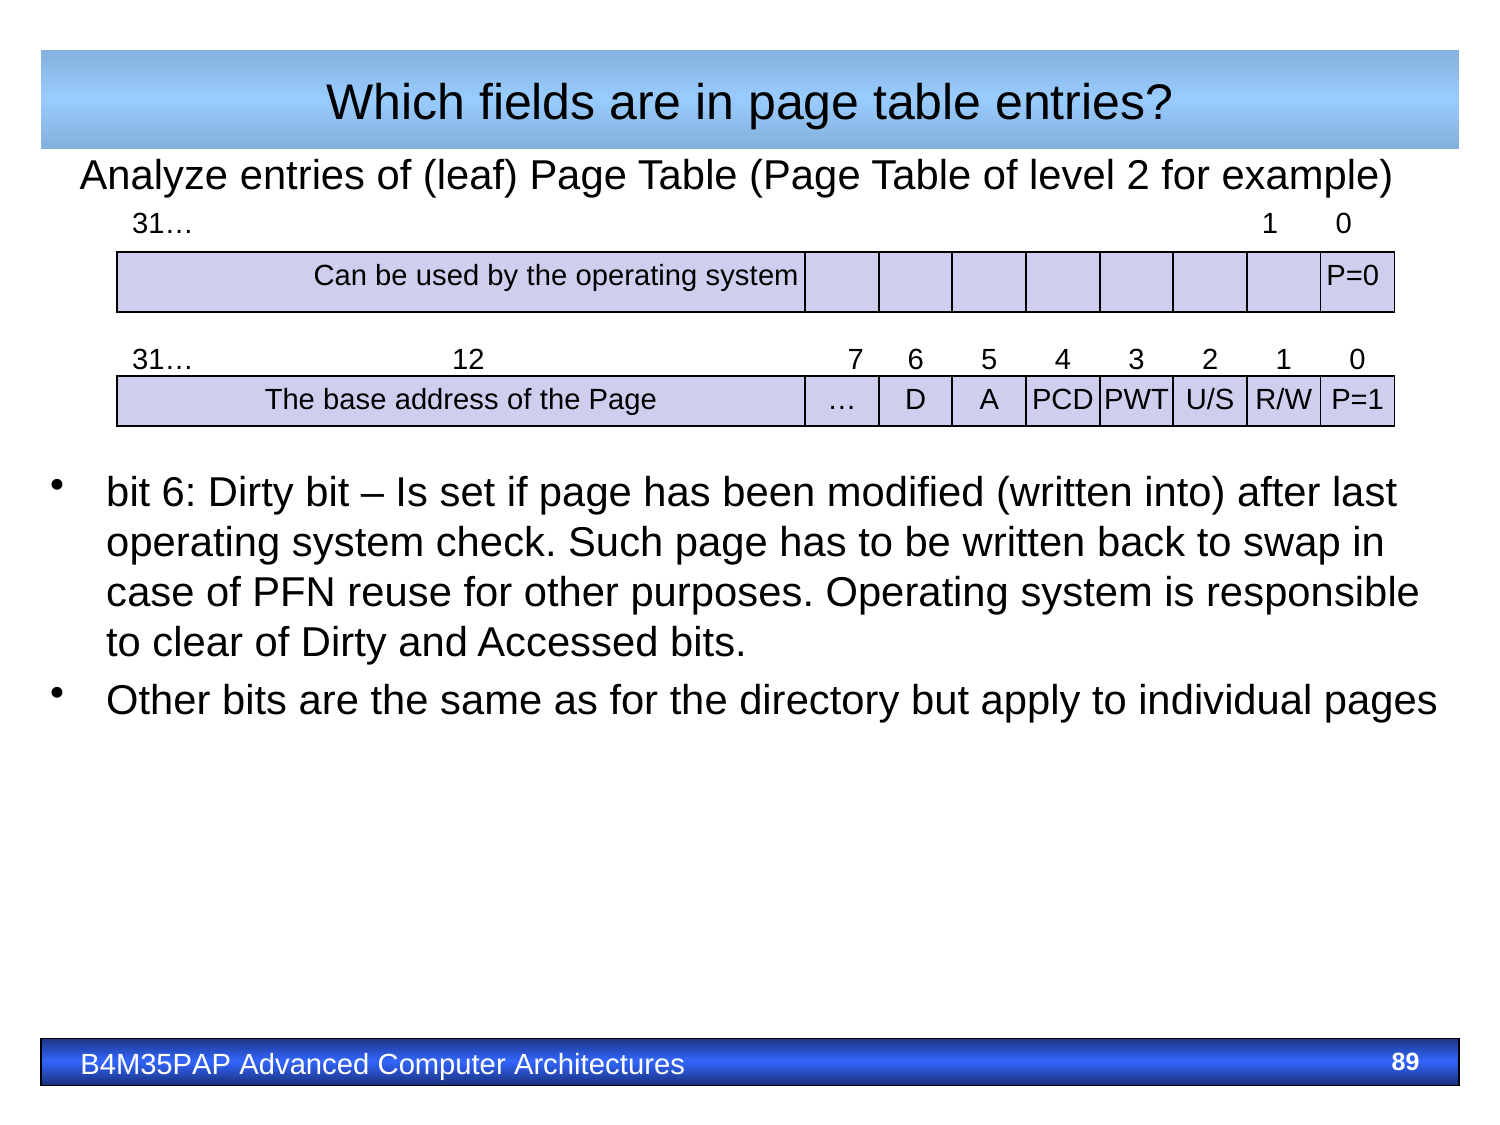

# Which fields are in page table entries?
Analyze entries of (leaf) Page Table (Page Table of level 2 for example)
| 31… | | | | | | | 1 | 0 |
| --- | --- | --- | --- | --- | --- | --- | --- | --- |
| Can be used by the operating system | | | | | | | | P=0 |
| 31… 12 | 7 | 6 | 5 | 4 | 3 | 2 | 1 | 0 |
| --- | --- | --- | --- | --- | --- | --- | --- | --- |
| The base address of the Page | … | D | A | PCD | PWT | U/S | R/W | P=1 |
bit 6: Dirty bit – Is set if page has been modified (written into) after last operating system check. Such page has to be written back to swap in case of PFN reuse for other purposes. Operating system is responsible to clear of Dirty and Accessed bits.
Other bits are the same as for the directory but apply to individual pages